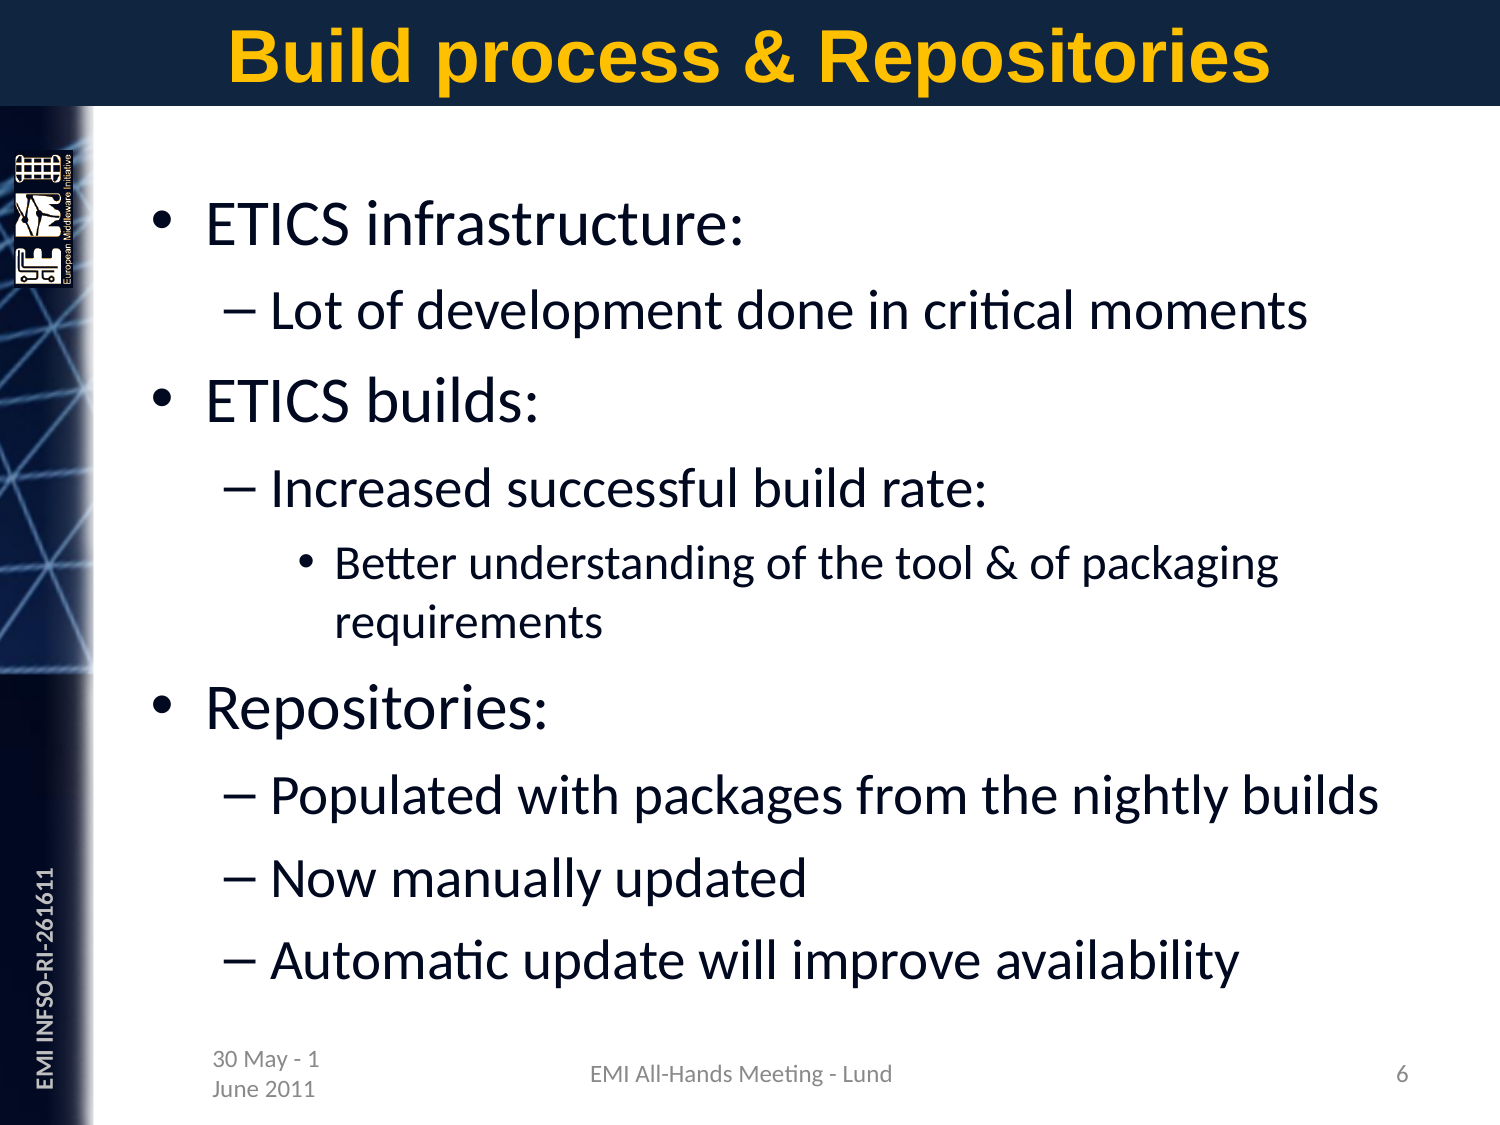

# Build process & Repositories
ETICS infrastructure:
Lot of development done in critical moments
ETICS builds:
Increased successful build rate:
Better understanding of the tool & of packaging requirements
Repositories:
Populated with packages from the nightly builds
Now manually updated
Automatic update will improve availability
30 May - 1 June 2011
EMI All-Hands Meeting - Lund